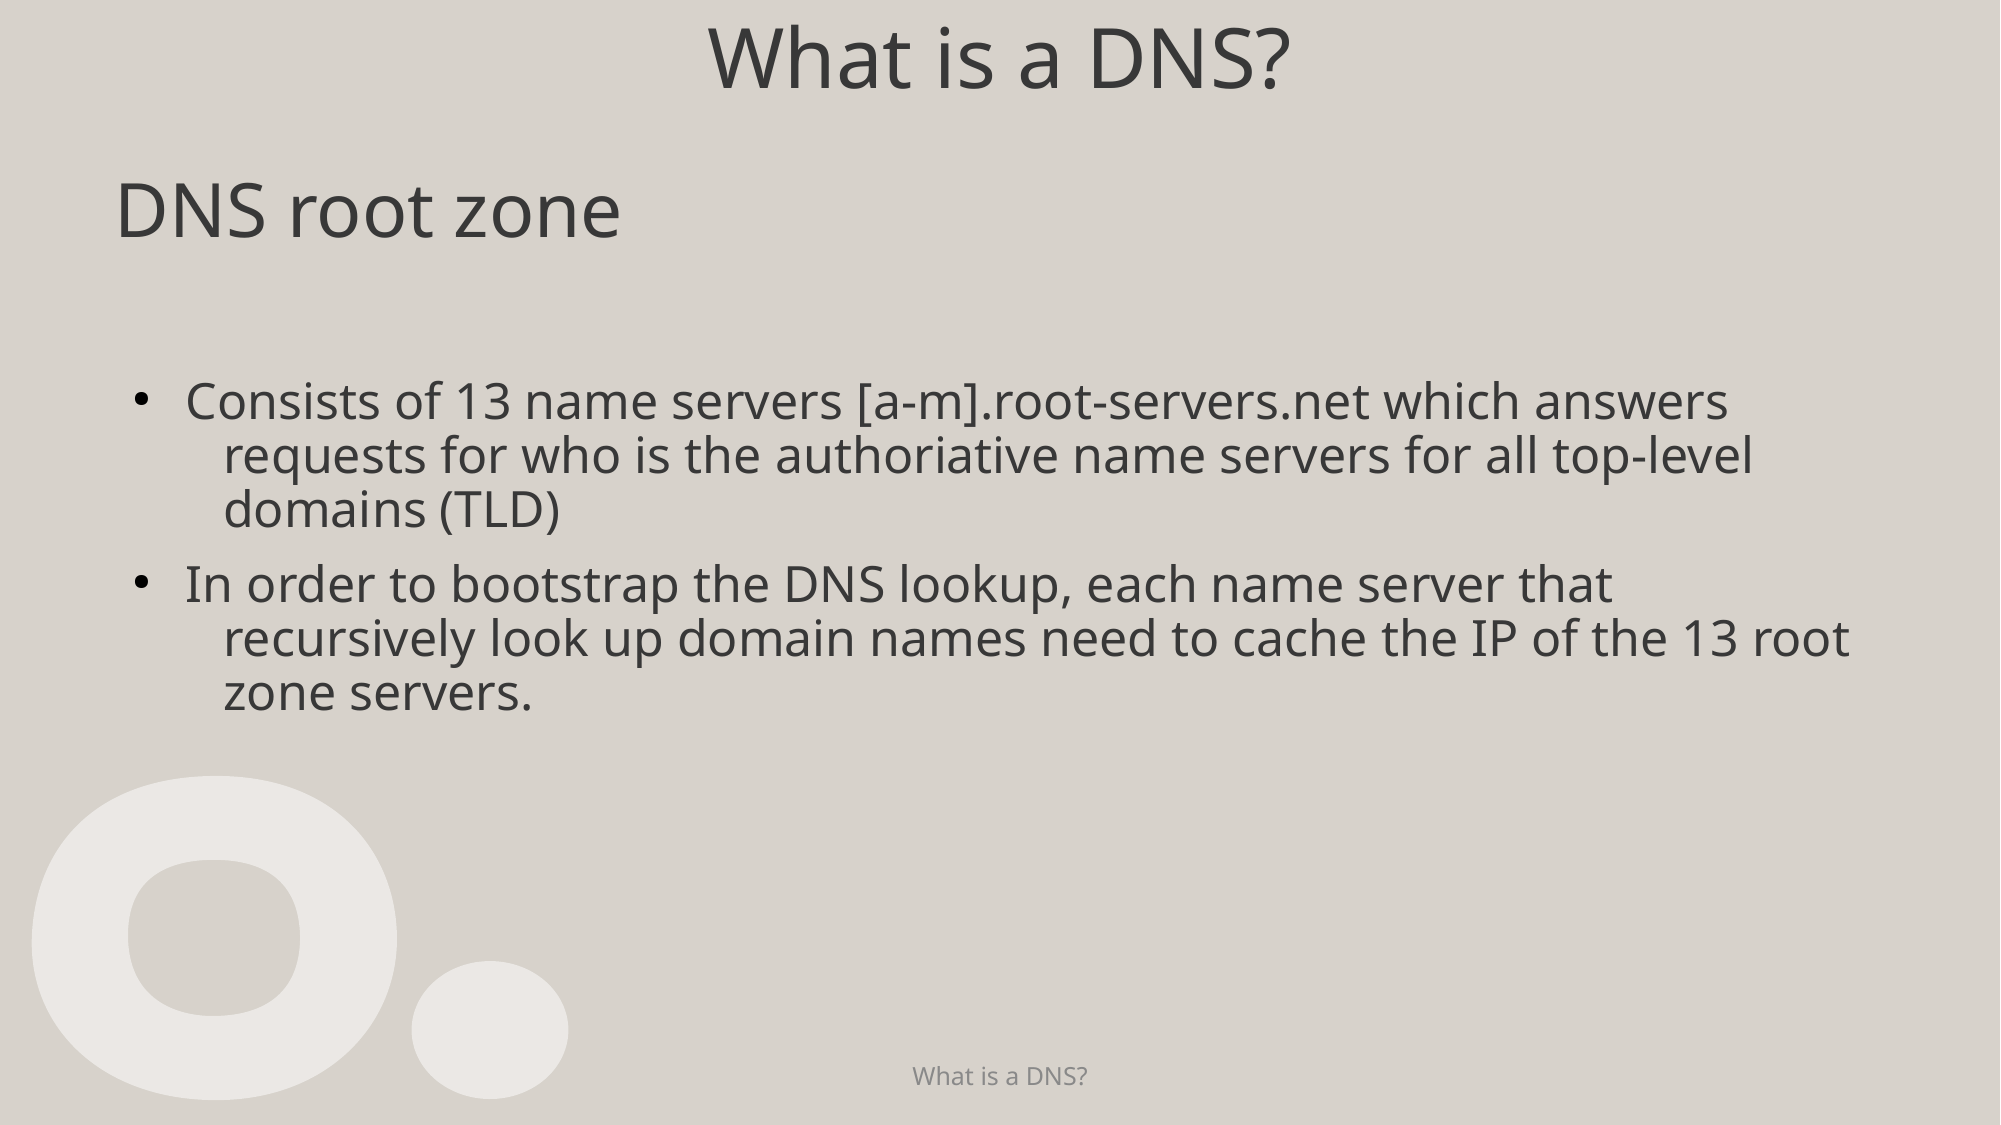

What is a DNS?
# DNS root zone
Consists of 13 name servers [a-m].root-servers.net which answers requests for who is the authoriative name servers for all top-level domains (TLD)
In order to bootstrap the DNS lookup, each name server that recursively look up domain names need to cache the IP of the 13 root zone servers.
What is a DNS?